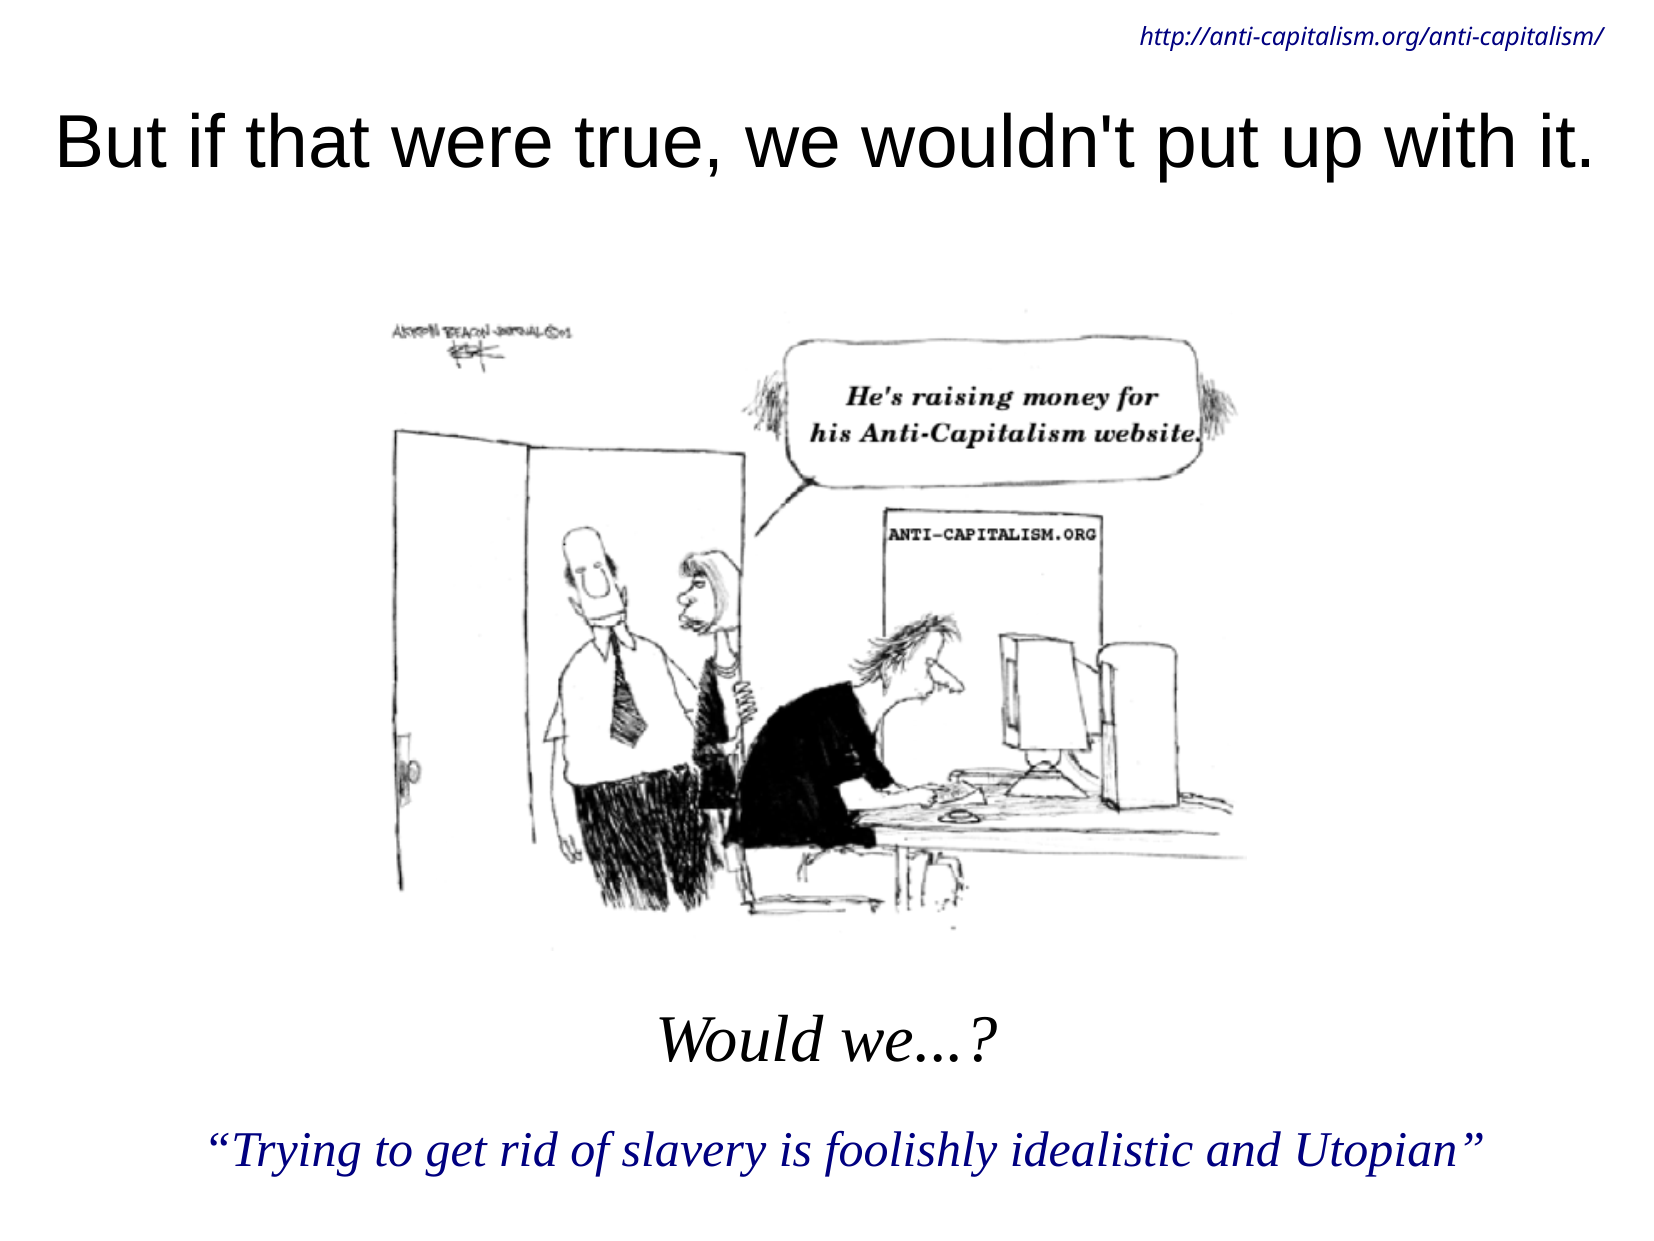

http://anti-capitalism.org/anti-capitalism/
# But if that were true, we wouldn't put up with it.
Would we...?
“Trying to get rid of slavery is foolishly idealistic and Utopian”